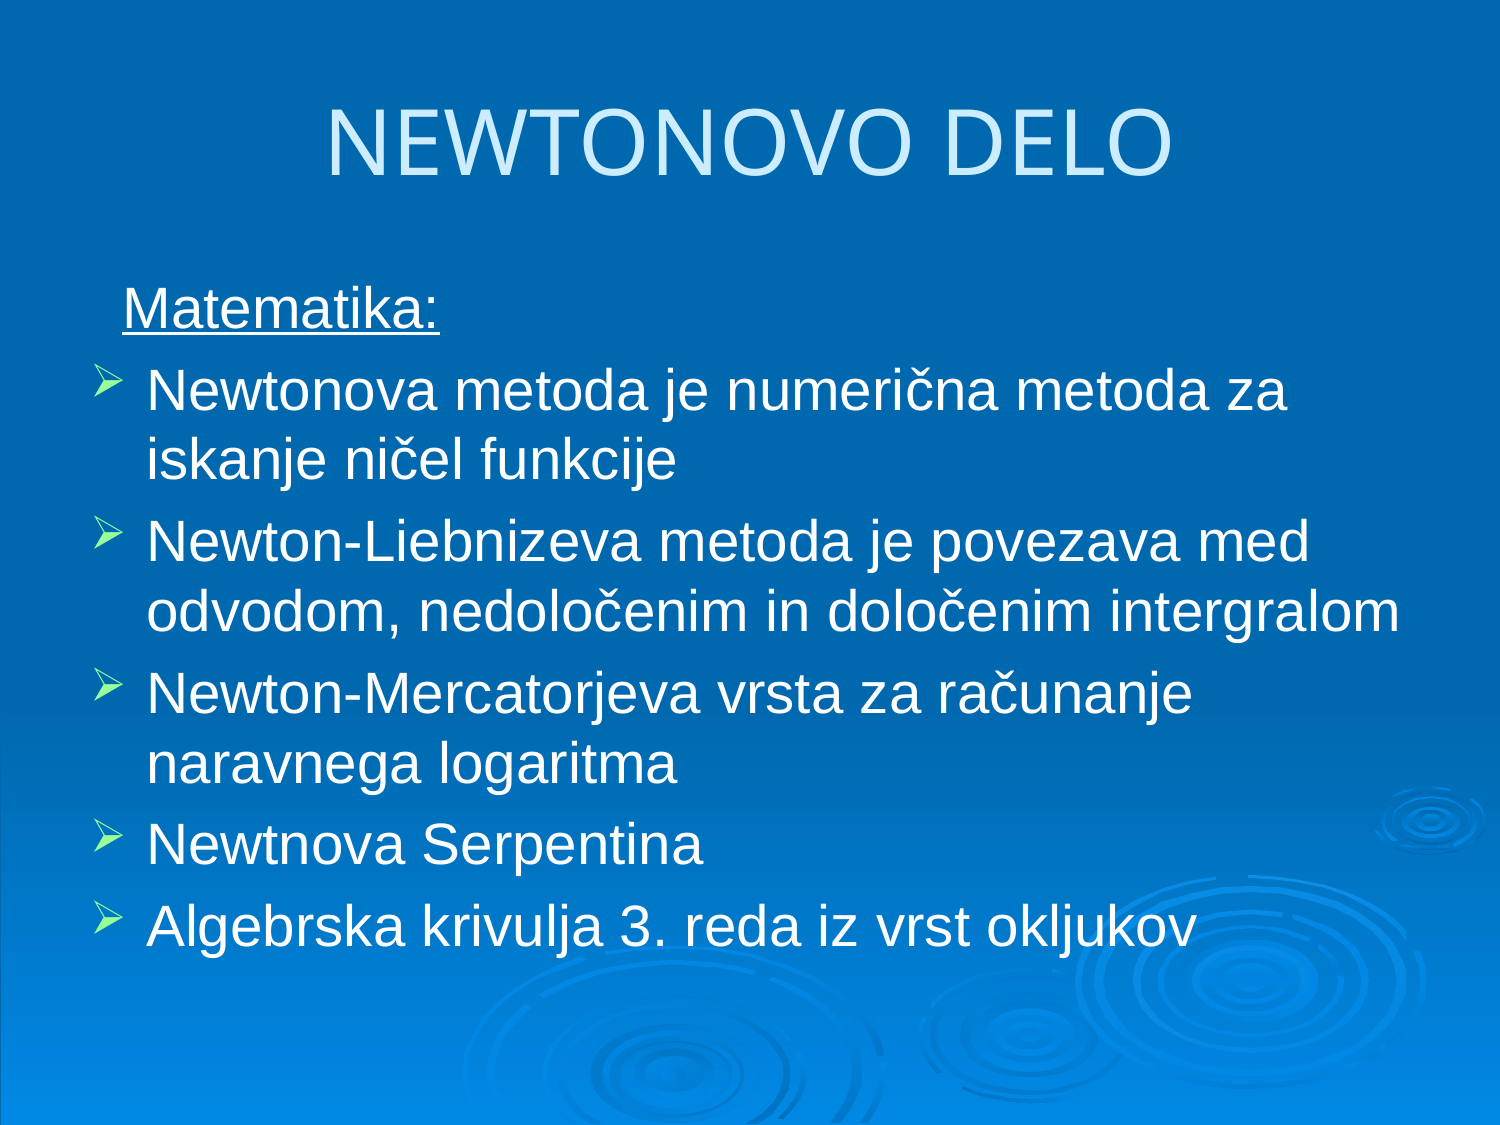

# NEWTONOVO DELO
 Matematika:
Newtonova metoda je numerična metoda za iskanje ničel funkcije
Newton-Liebnizeva metoda je povezava med odvodom, nedoločenim in določenim intergralom
Newton-Mercatorjeva vrsta za računanje naravnega logaritma
Newtnova Serpentina
Algebrska krivulja 3. reda iz vrst okljukov